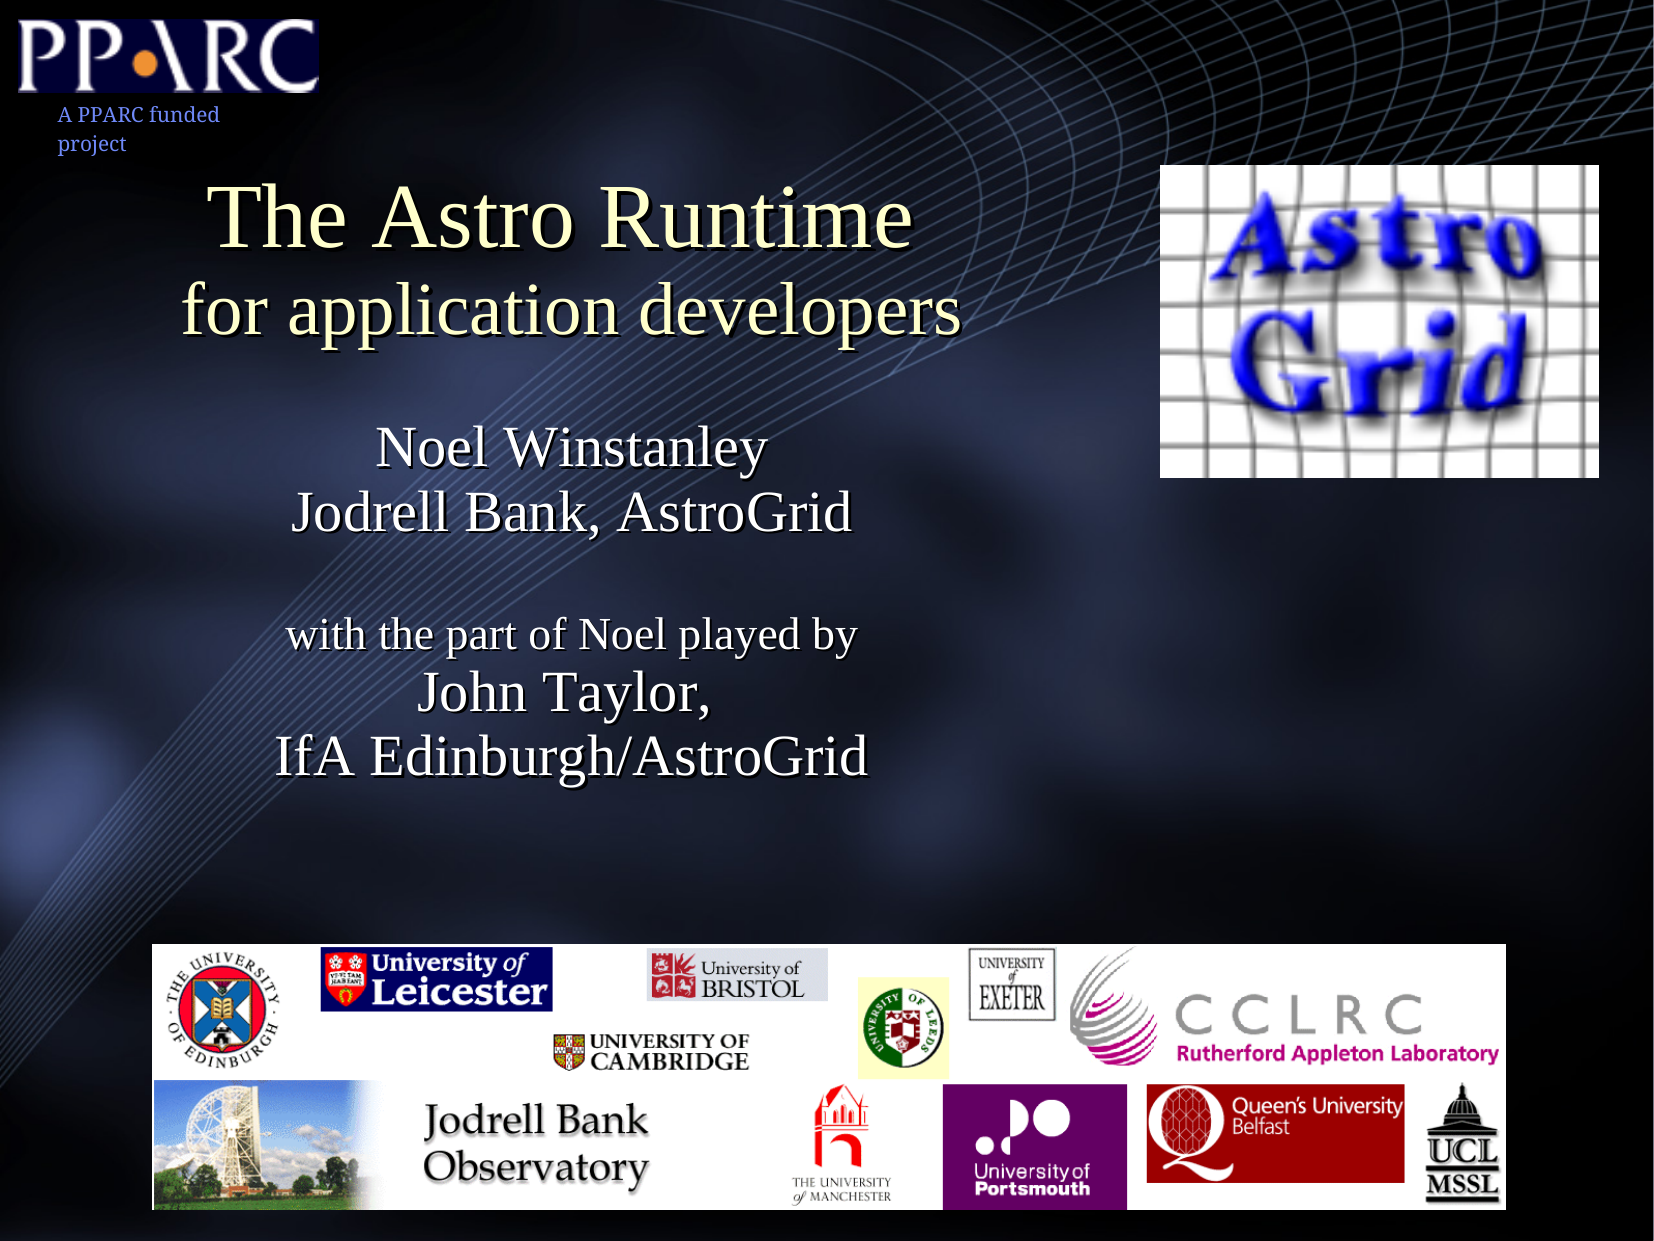

A PPARC funded project
# The Astro Runtime for application developers Noel Winstanley Jodrell Bank, AstroGrid with the part of Noel played by John Taylor, IfA Edinburgh/AstroGrid